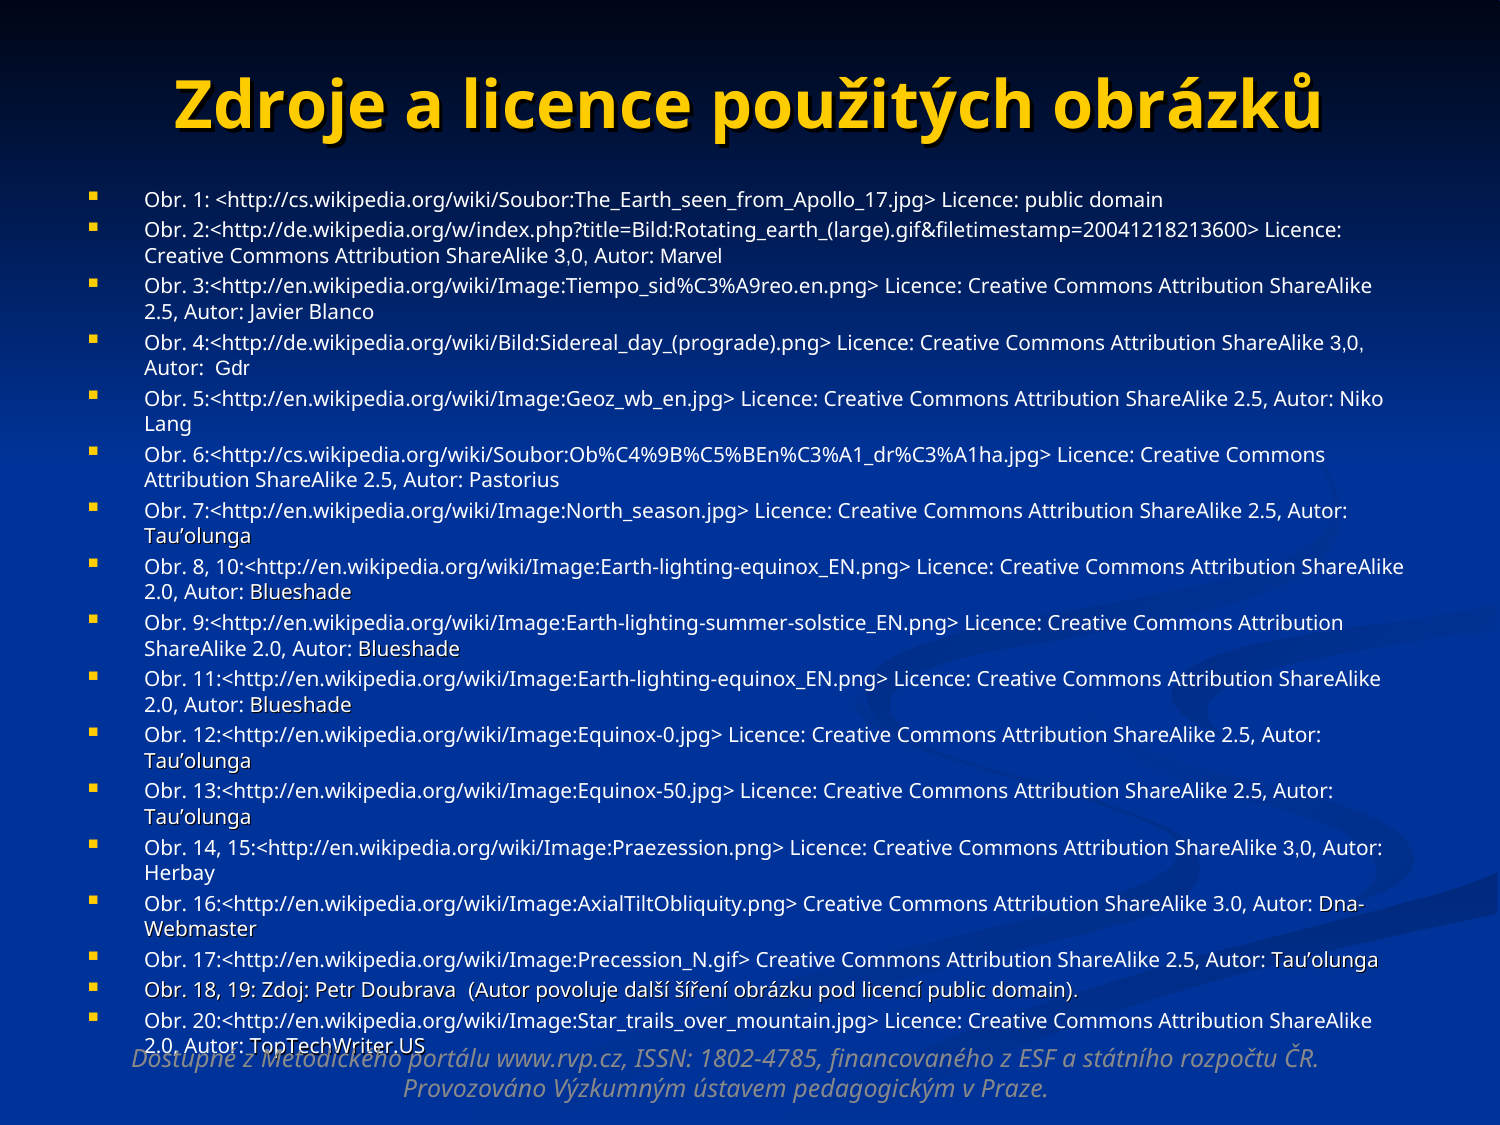

# Zdroje a licence použitých obrázků
Obr. 1: <http://cs.wikipedia.org/wiki/Soubor:The_Earth_seen_from_Apollo_17.jpg> Licence: public domain
Obr. 2:<http://de.wikipedia.org/w/index.php?title=Bild:Rotating_earth_(large).gif&filetimestamp=20041218213600> Licence: Creative Commons Attribution ShareAlike 3,0, Autor: Marvel
Obr. 3:<http://en.wikipedia.org/wiki/Image:Tiempo_sid%C3%A9reo.en.png> Licence: Creative Commons Attribution ShareAlike 2.5, Autor: Javier Blanco
Obr. 4:<http://de.wikipedia.org/wiki/Bild:Sidereal_day_(prograde).png> Licence: Creative Commons Attribution ShareAlike 3,0, Autor: Gdr
Obr. 5:<http://en.wikipedia.org/wiki/Image:Geoz_wb_en.jpg> Licence: Creative Commons Attribution ShareAlike 2.5, Autor: Niko Lang
Obr. 6:<http://cs.wikipedia.org/wiki/Soubor:Ob%C4%9B%C5%BEn%C3%A1_dr%C3%A1ha.jpg> Licence: Creative Commons Attribution ShareAlike 2.5, Autor: Pastorius
Obr. 7:<http://en.wikipedia.org/wiki/Image:North_season.jpg> Licence: Creative Commons Attribution ShareAlike 2.5, Autor: Tau’olunga
Obr. 8, 10:<http://en.wikipedia.org/wiki/Image:Earth-lighting-equinox_EN.png> Licence: Creative Commons Attribution ShareAlike 2.0, Autor: Blueshade
Obr. 9:<http://en.wikipedia.org/wiki/Image:Earth-lighting-summer-solstice_EN.png> Licence: Creative Commons Attribution ShareAlike 2.0, Autor: Blueshade
Obr. 11:<http://en.wikipedia.org/wiki/Image:Earth-lighting-equinox_EN.png> Licence: Creative Commons Attribution ShareAlike 2.0, Autor: Blueshade
Obr. 12:<http://en.wikipedia.org/wiki/Image:Equinox-0.jpg> Licence: Creative Commons Attribution ShareAlike 2.5, Autor: Tau’olunga
Obr. 13:<http://en.wikipedia.org/wiki/Image:Equinox-50.jpg> Licence: Creative Commons Attribution ShareAlike 2.5, Autor: Tau’olunga
Obr. 14, 15:<http://en.wikipedia.org/wiki/Image:Praezession.png> Licence: Creative Commons Attribution ShareAlike 3,0, Autor: Herbay
Obr. 16:<http://en.wikipedia.org/wiki/Image:AxialTiltObliquity.png> Creative Commons Attribution ShareAlike 3.0, Autor: Dna-Webmaster
Obr. 17:<http://en.wikipedia.org/wiki/Image:Precession_N.gif> Creative Commons Attribution ShareAlike 2.5, Autor: Tau’olunga
Obr. 18, 19: Zdoj: Petr Doubrava (Autor povoluje další šíření obrázku pod licencí public domain).
Obr. 20:<http://en.wikipedia.org/wiki/Image:Star_trails_over_mountain.jpg> Licence: Creative Commons Attribution ShareAlike 2.0, Autor: TopTechWriter.US
Dostupné z Metodického portálu www.rvp.cz, ISSN: 1802-4785, financovaného z ESF a státního rozpočtu ČR. Provozováno Výzkumným ústavem pedagogickým v Praze.